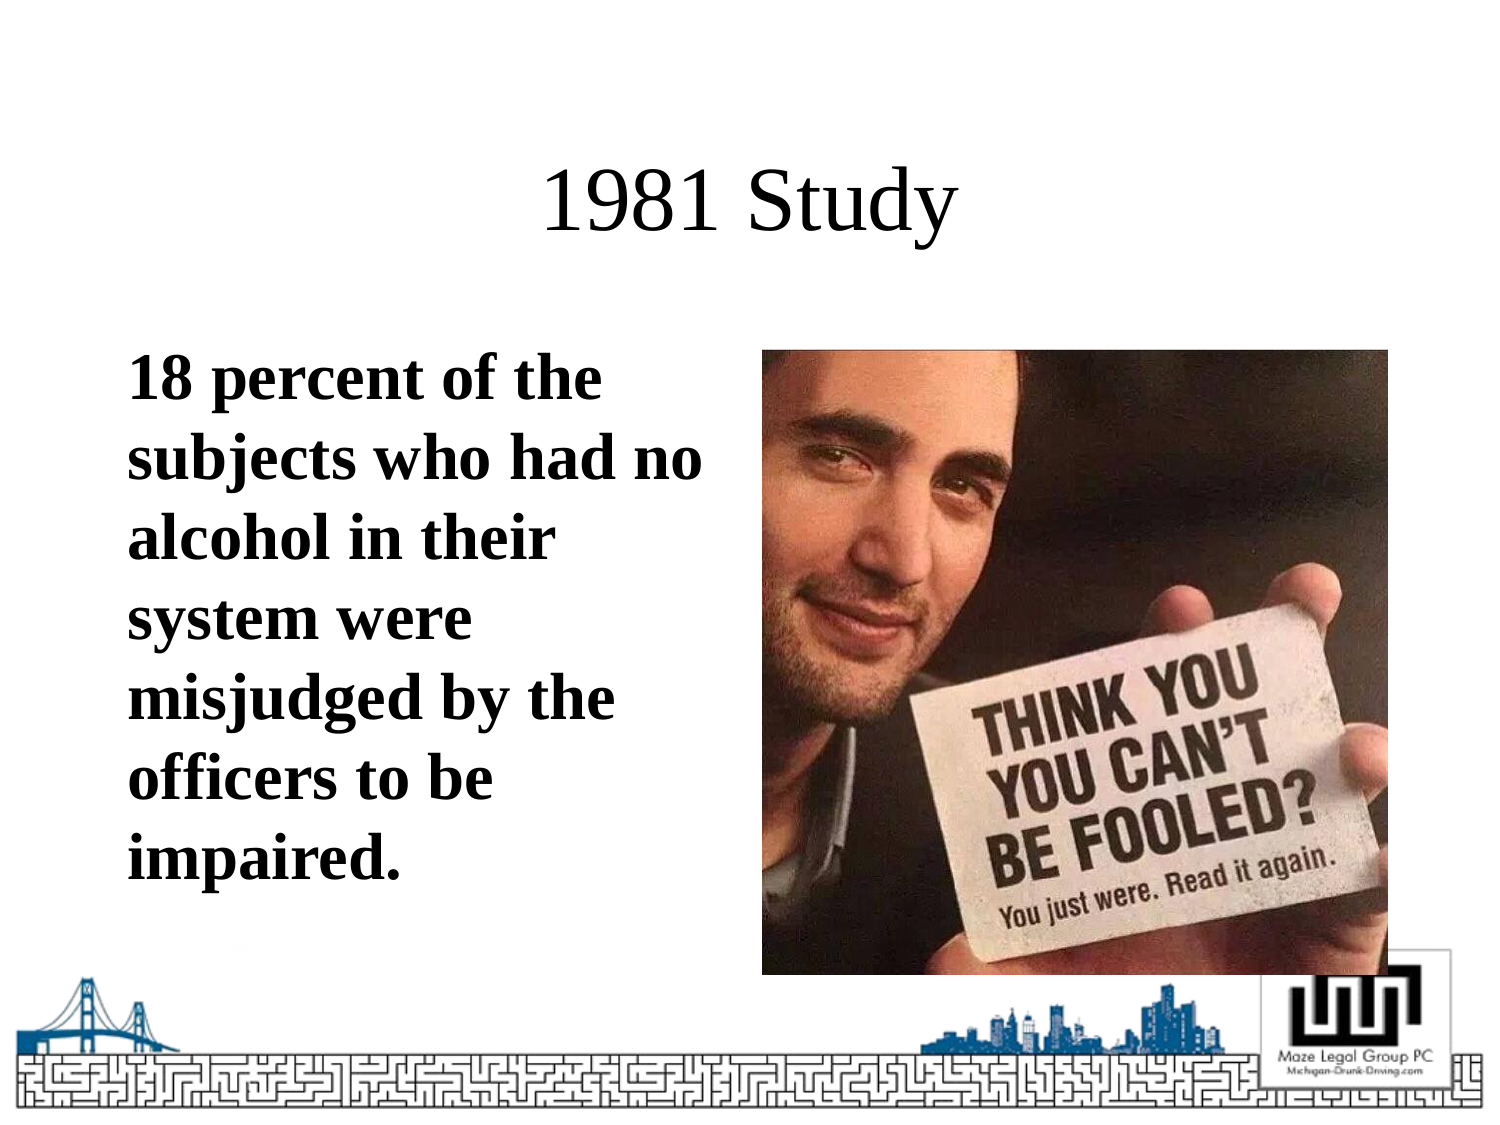

# 1981 Study
18 percent of the subjects who had no alcohol in their system were misjudged by the officers to be impaired.